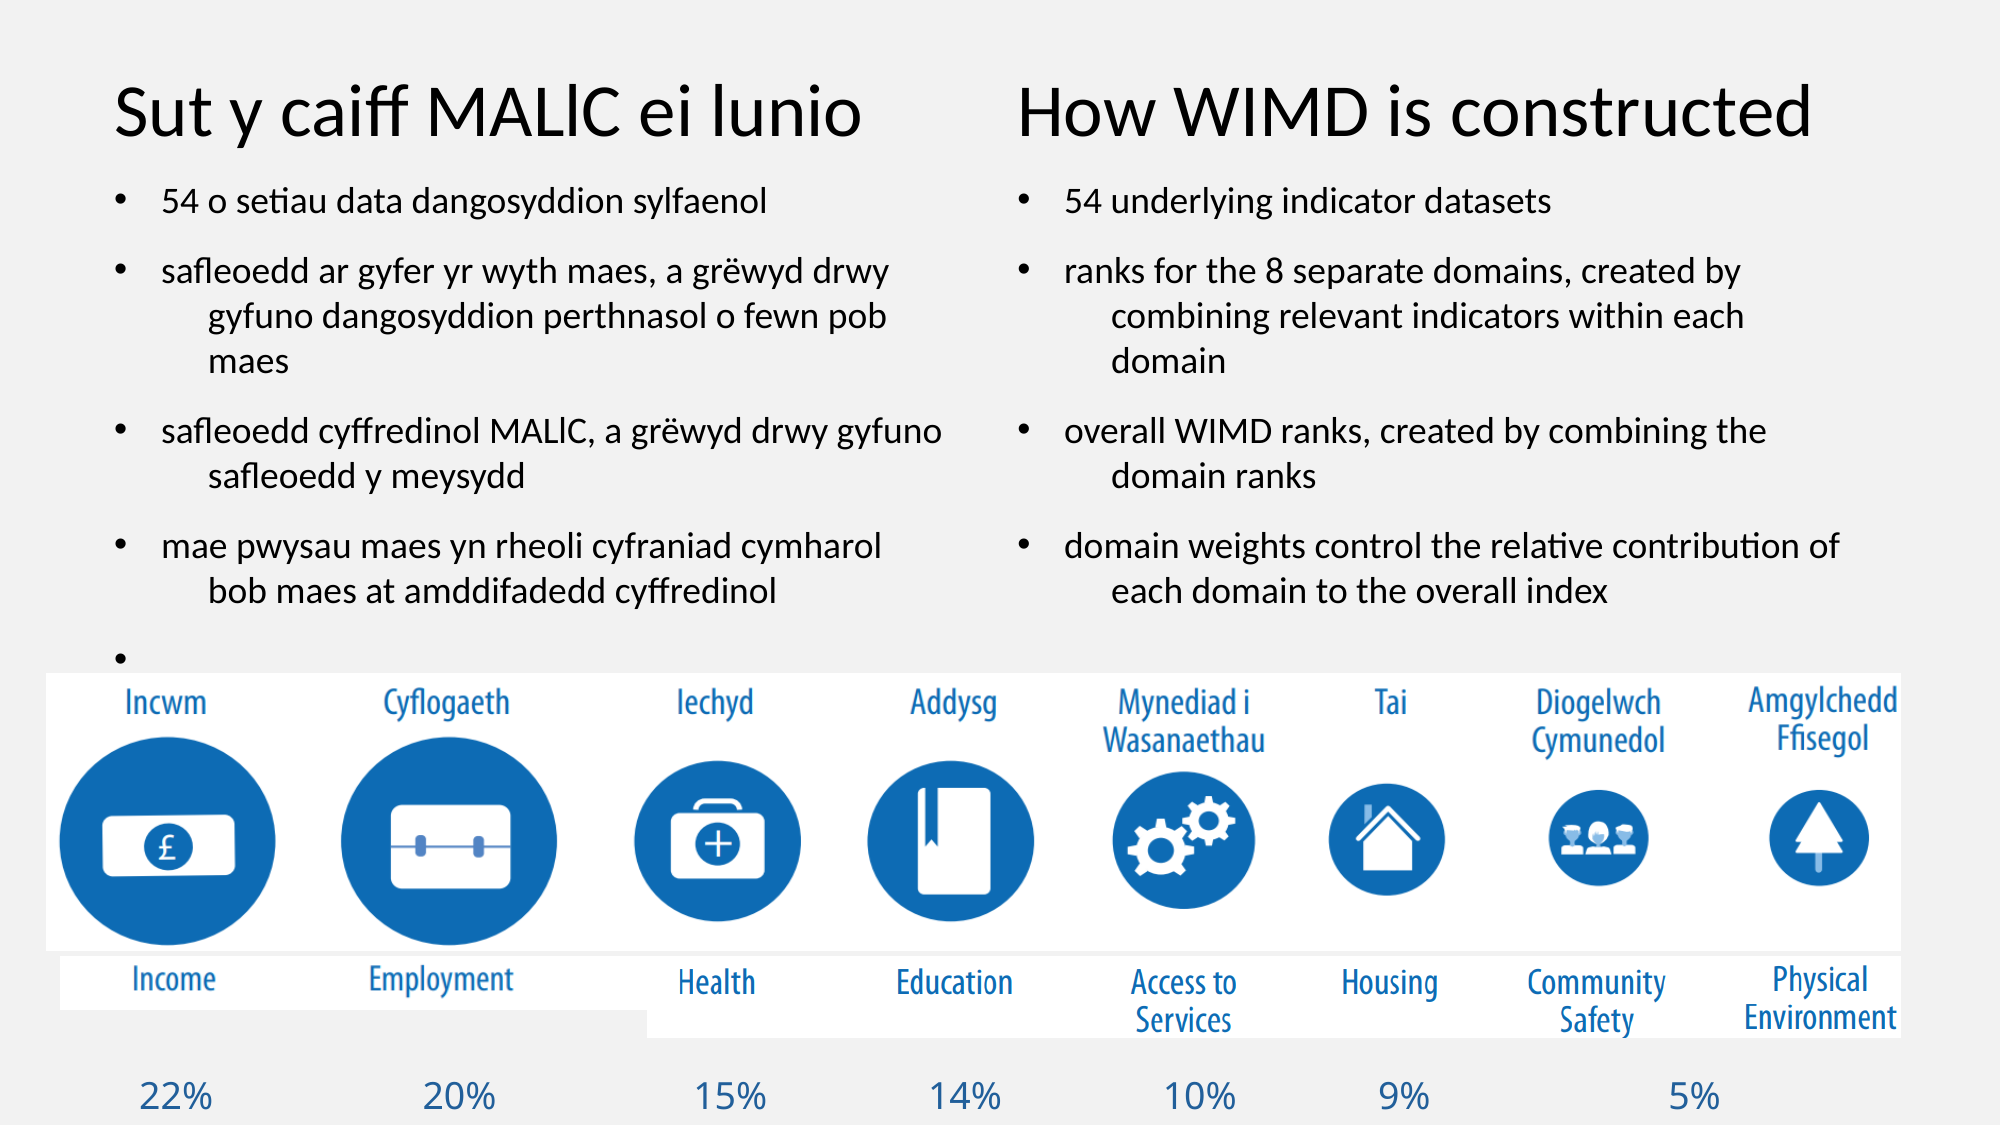

Sut y caiff MALlC ei lunio
54 o setiau data dangosyddion sylfaenol
safleoedd ar gyfer yr wyth maes, a grëwyd drwy gyfuno dangosyddion perthnasol o fewn pob maes
safleoedd cyffredinol MALlC, a grëwyd drwy gyfuno safleoedd y meysydd
mae pwysau maes yn rheoli cyfraniad cymharol bob maes at amddifadedd cyffredinol
How WIMD is constructed
54 underlying indicator datasets
ranks for the 8 separate domains, created by combining relevant indicators within each domain
overall WIMD ranks, created by combining the domain ranks
domain weights control the relative contribution of each domain to the overall index
22%			 20%			 15%	 	 14%	 	 10% 	 9% 		 5% 		 5%